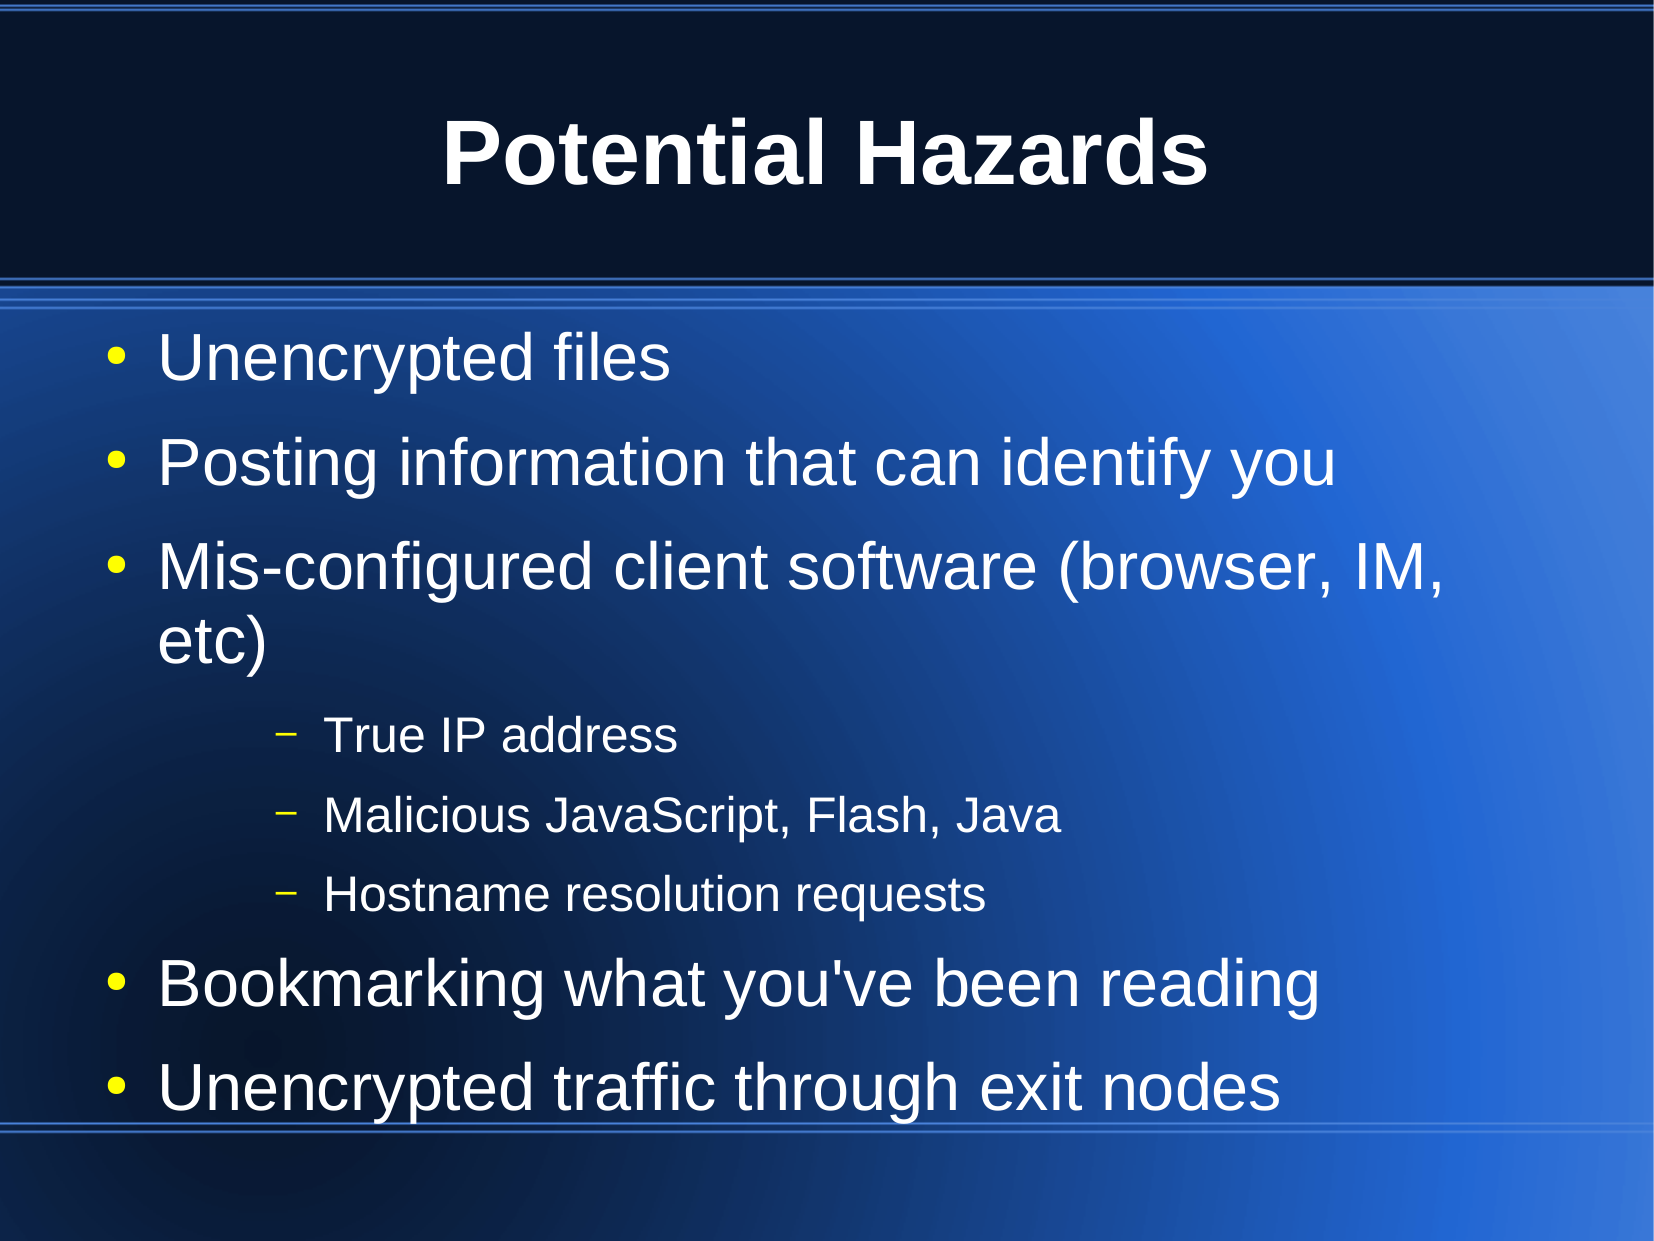

# Potential Hazards
Unencrypted files
Posting information that can identify you
Mis-configured client software (browser, IM, etc)
True IP address
Malicious JavaScript, Flash, Java
Hostname resolution requests
Bookmarking what you've been reading
Unencrypted traffic through exit nodes